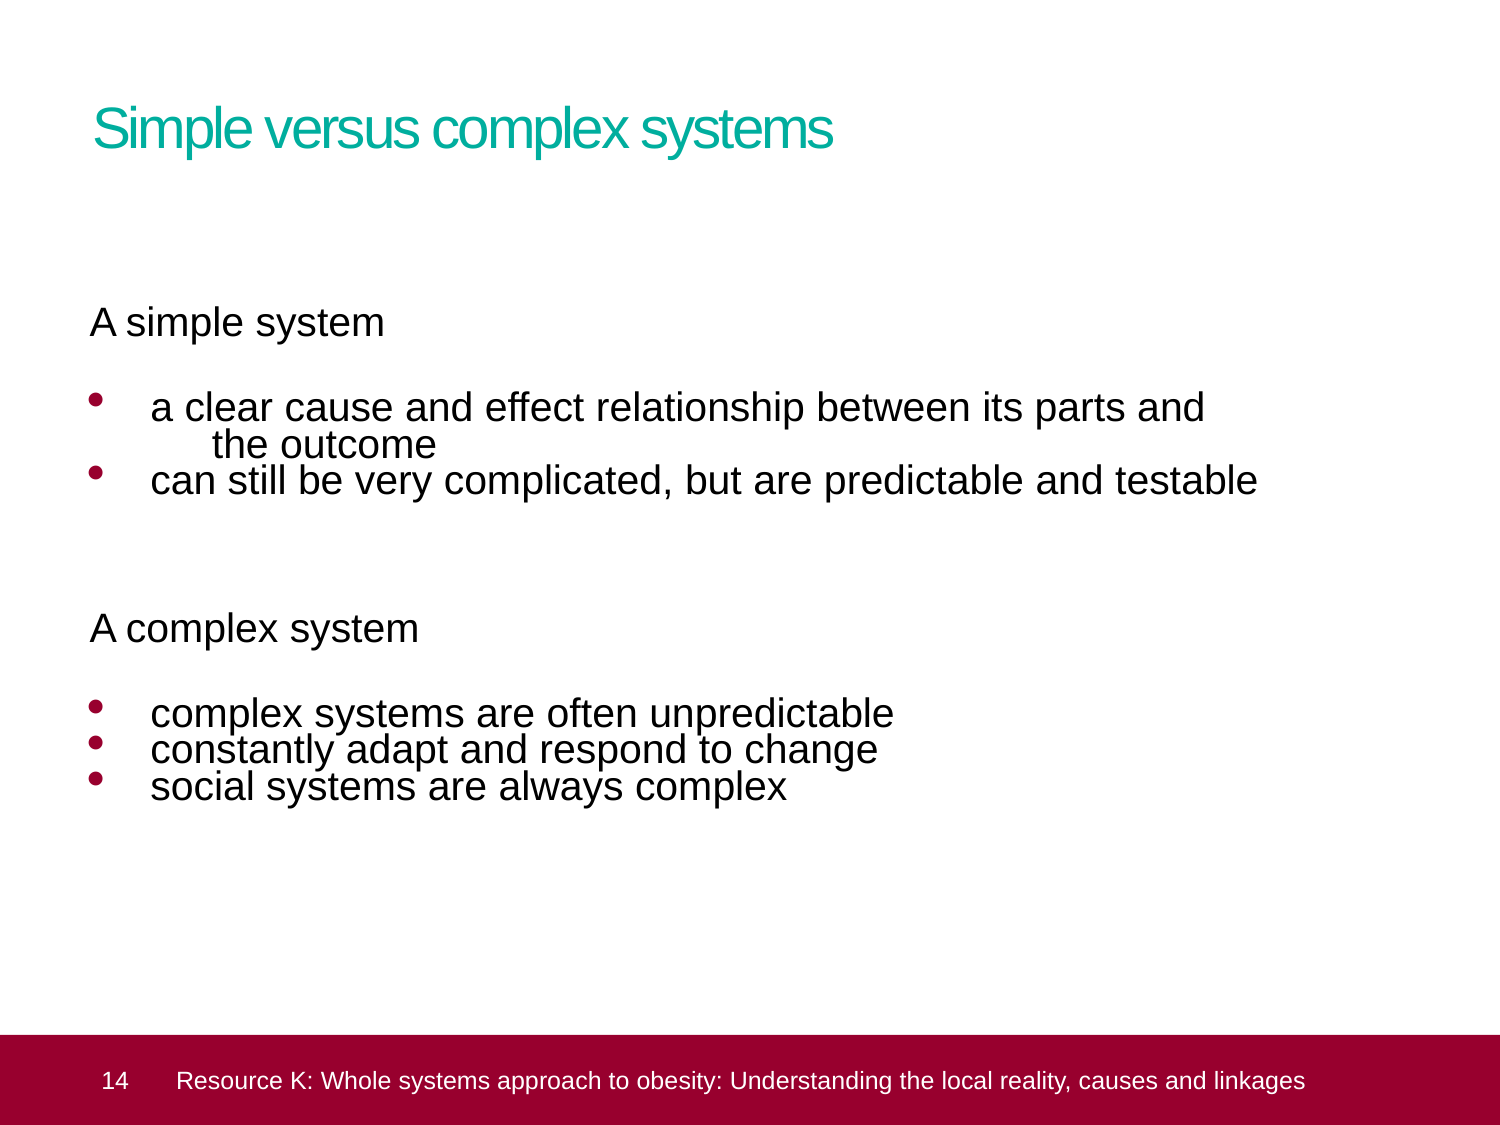

# Simple versus complex systems
A simple system
a clear cause and effect relationship between its parts and the outcome
can still be very complicated, but are predictable and testable
A complex system
complex systems are often unpredictable
constantly adapt and respond to change
social systems are always complex
 14
Resource K: Whole systems approach to obesity: Understanding the local reality, causes and linkages